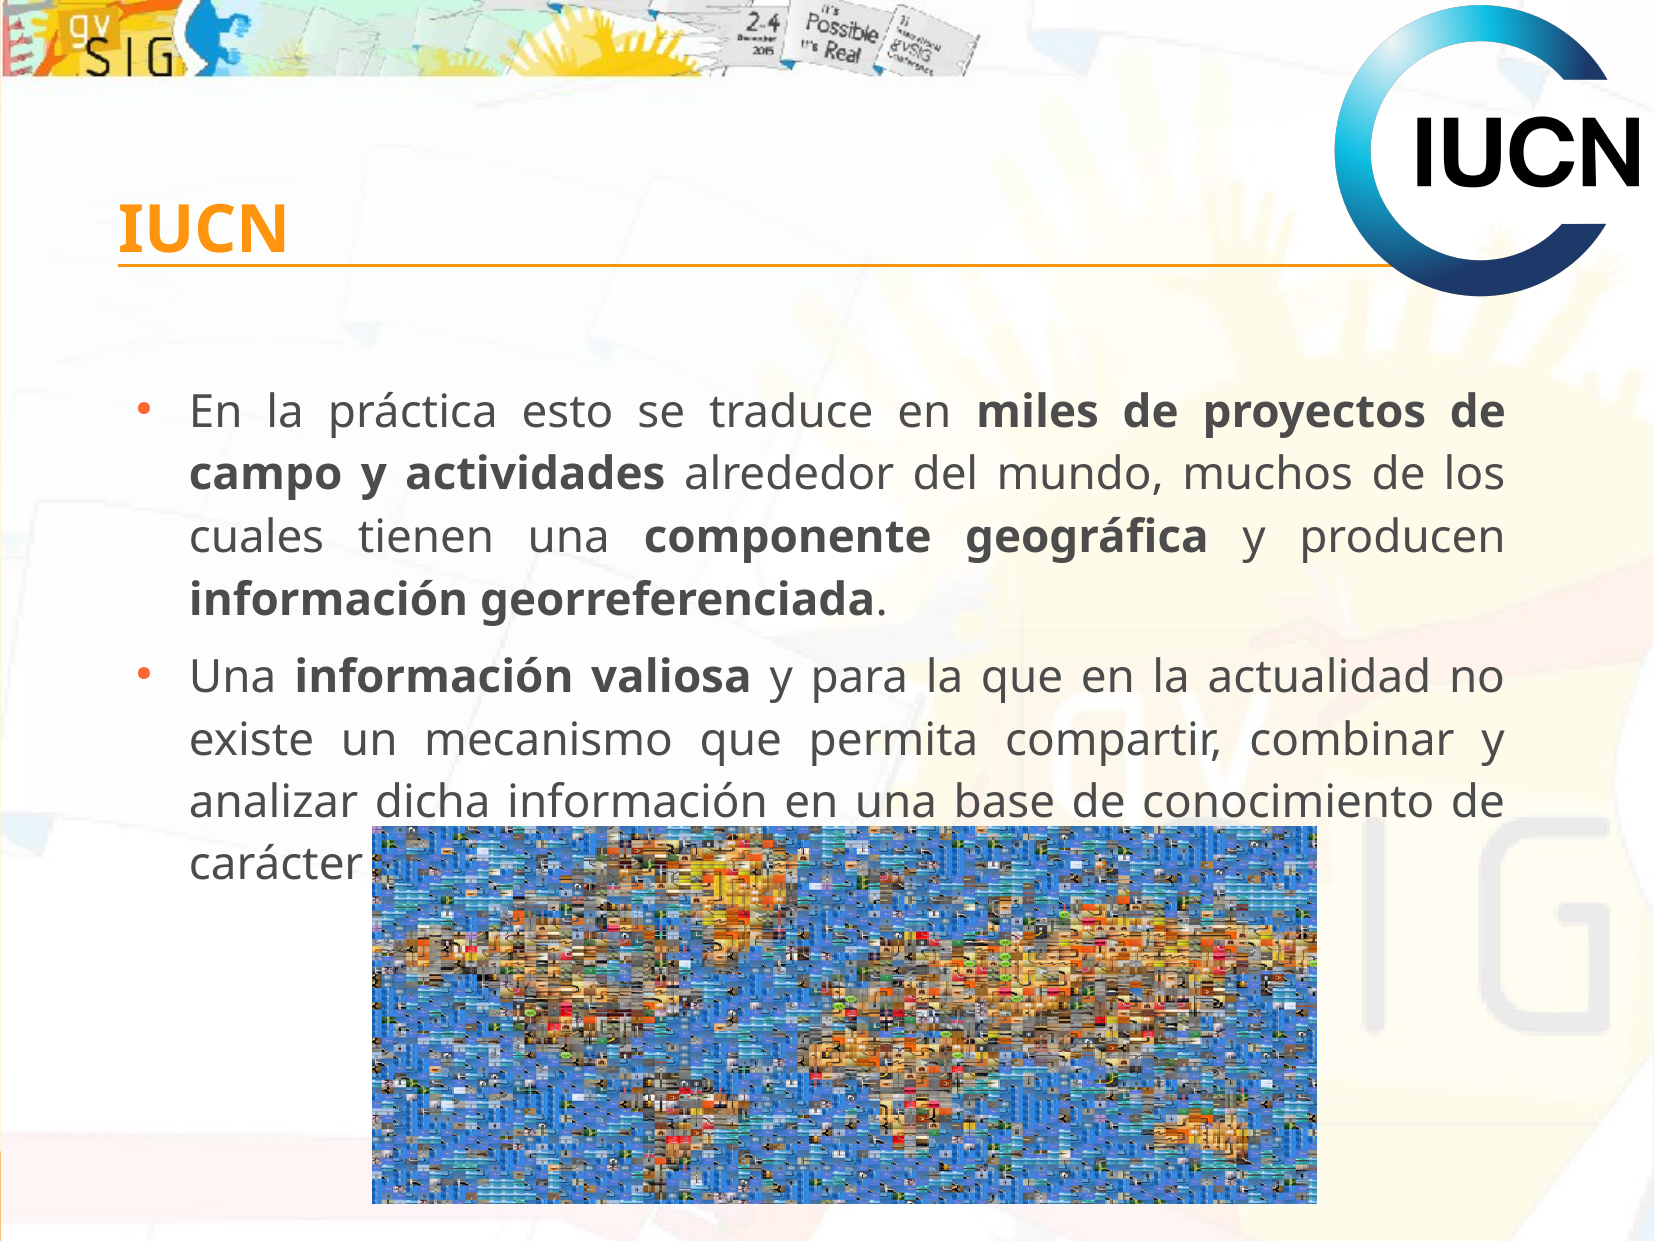

# IUCN
En la práctica esto se traduce en miles de proyectos de campo y actividades alrededor del mundo, muchos de los cuales tienen una componente geográfica y producen información georreferenciada.
Una información valiosa y para la que en la actualidad no existe un mecanismo que permita compartir, combinar y analizar dicha información en una base de conocimiento de carácter espacial.